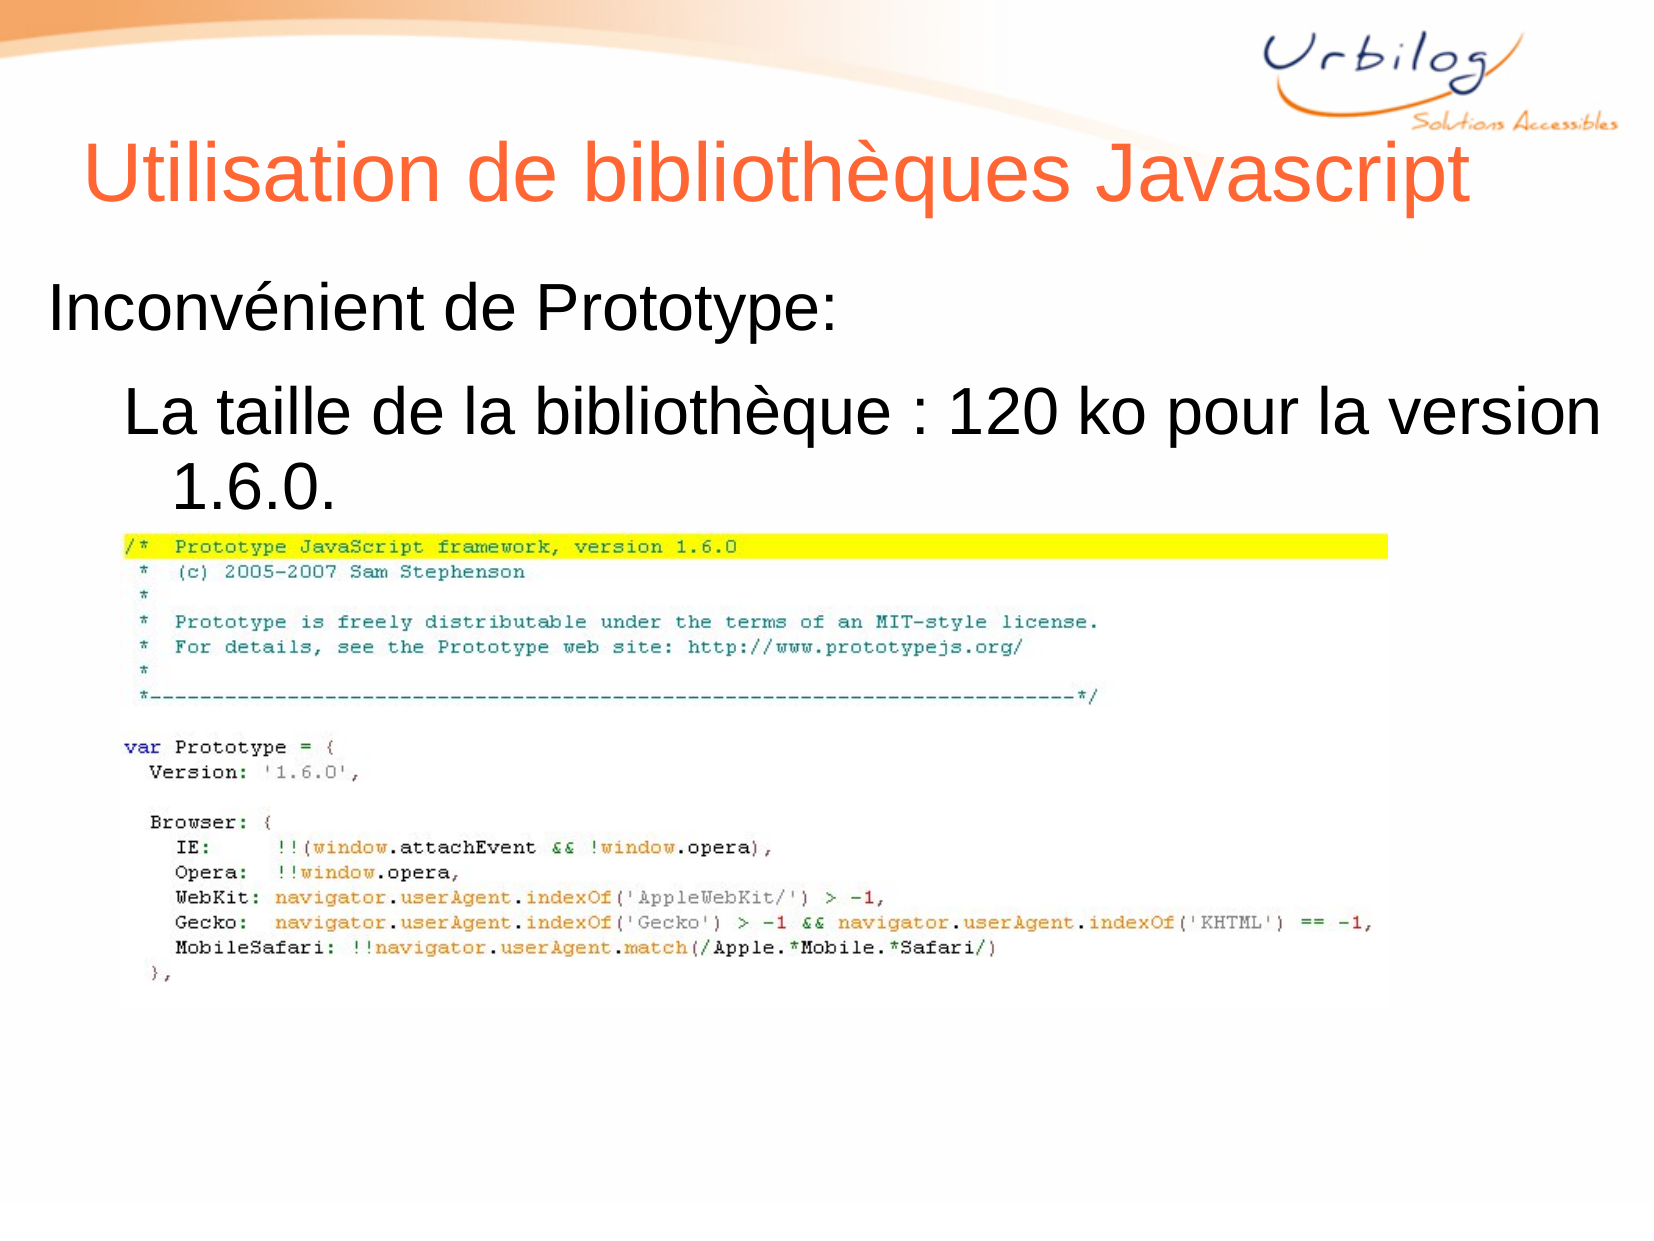

# Utilisation de bibliothèques Javascript
Inconvénient de Prototype:
La taille de la bibliothèque : 120 ko pour la version 1.6.0.